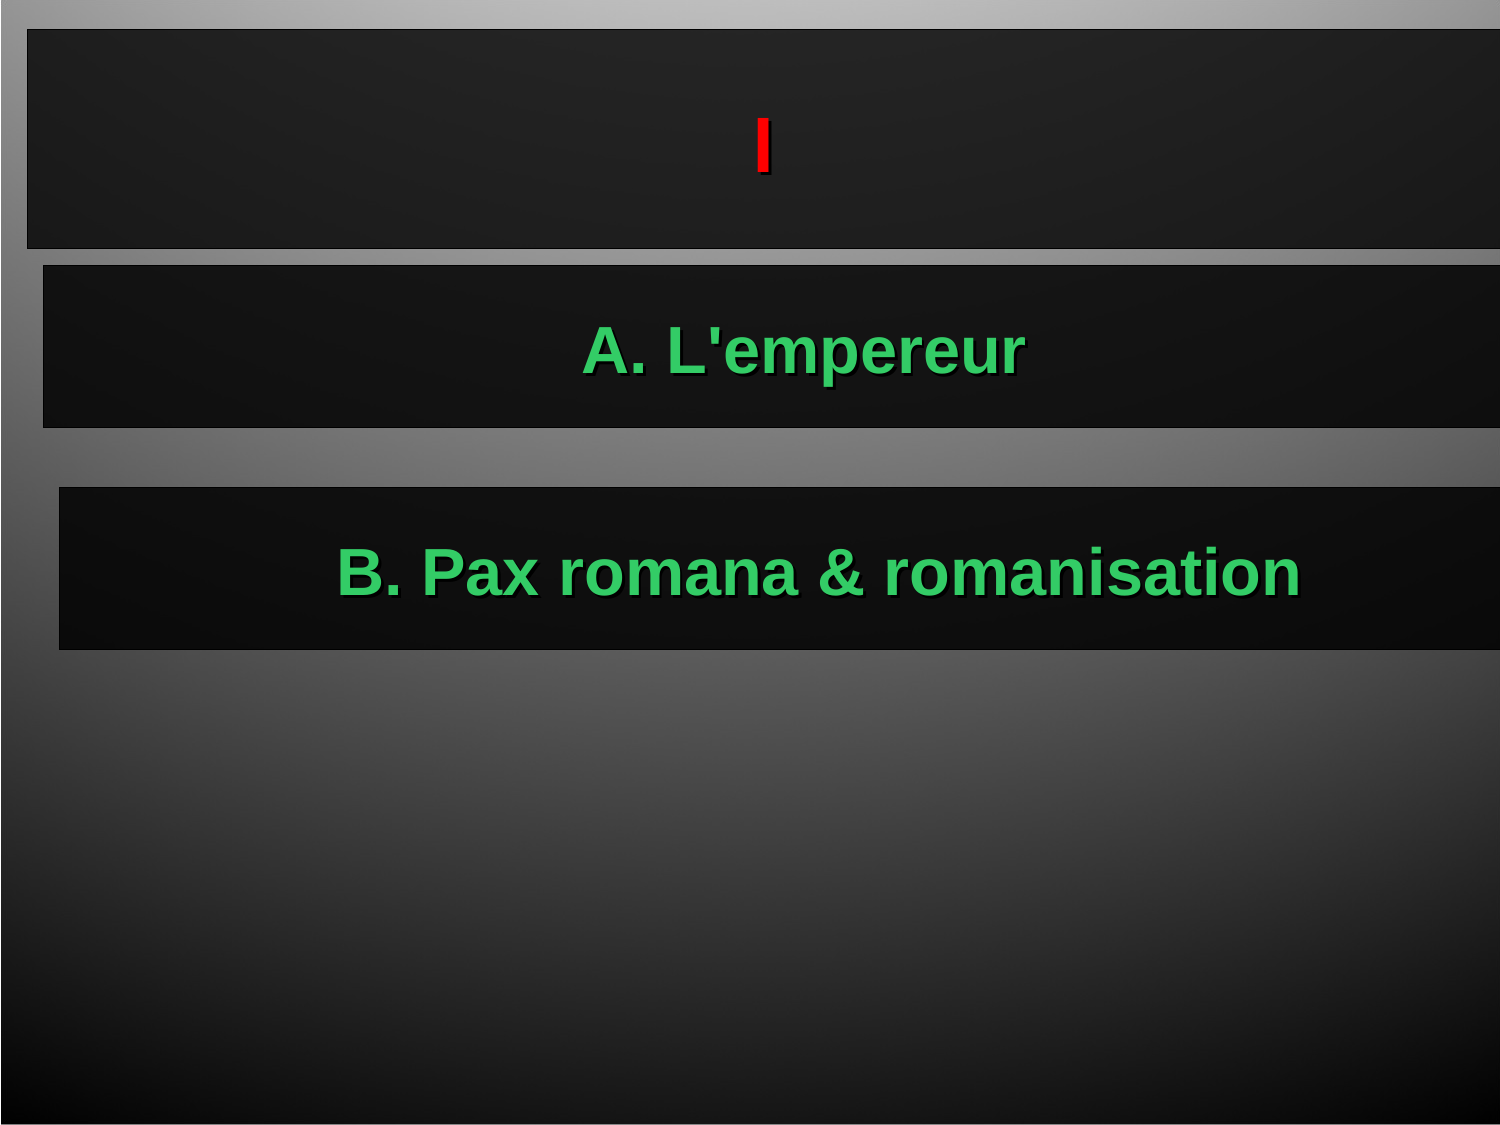

I
A. L'empereur
B. Pax romana & romanisation